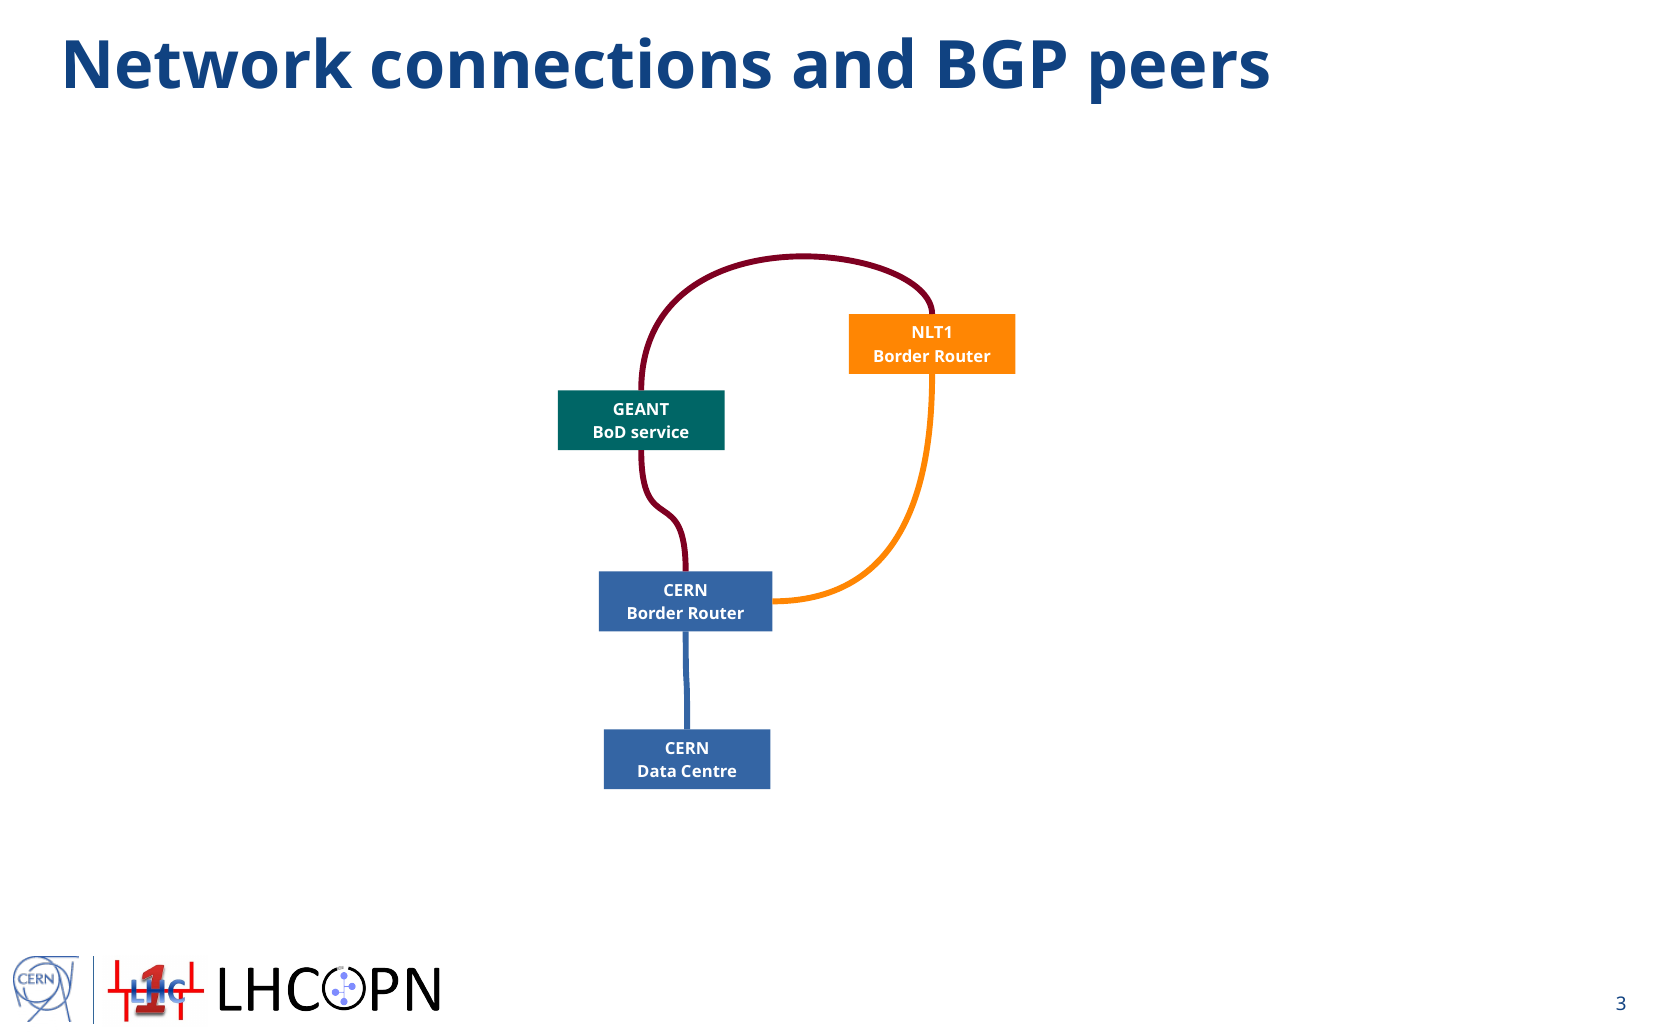

# Network connections and BGP peers
NLT1
Border Router
GEANT
BoD service
CERN
Border Router
CERN
Data Centre